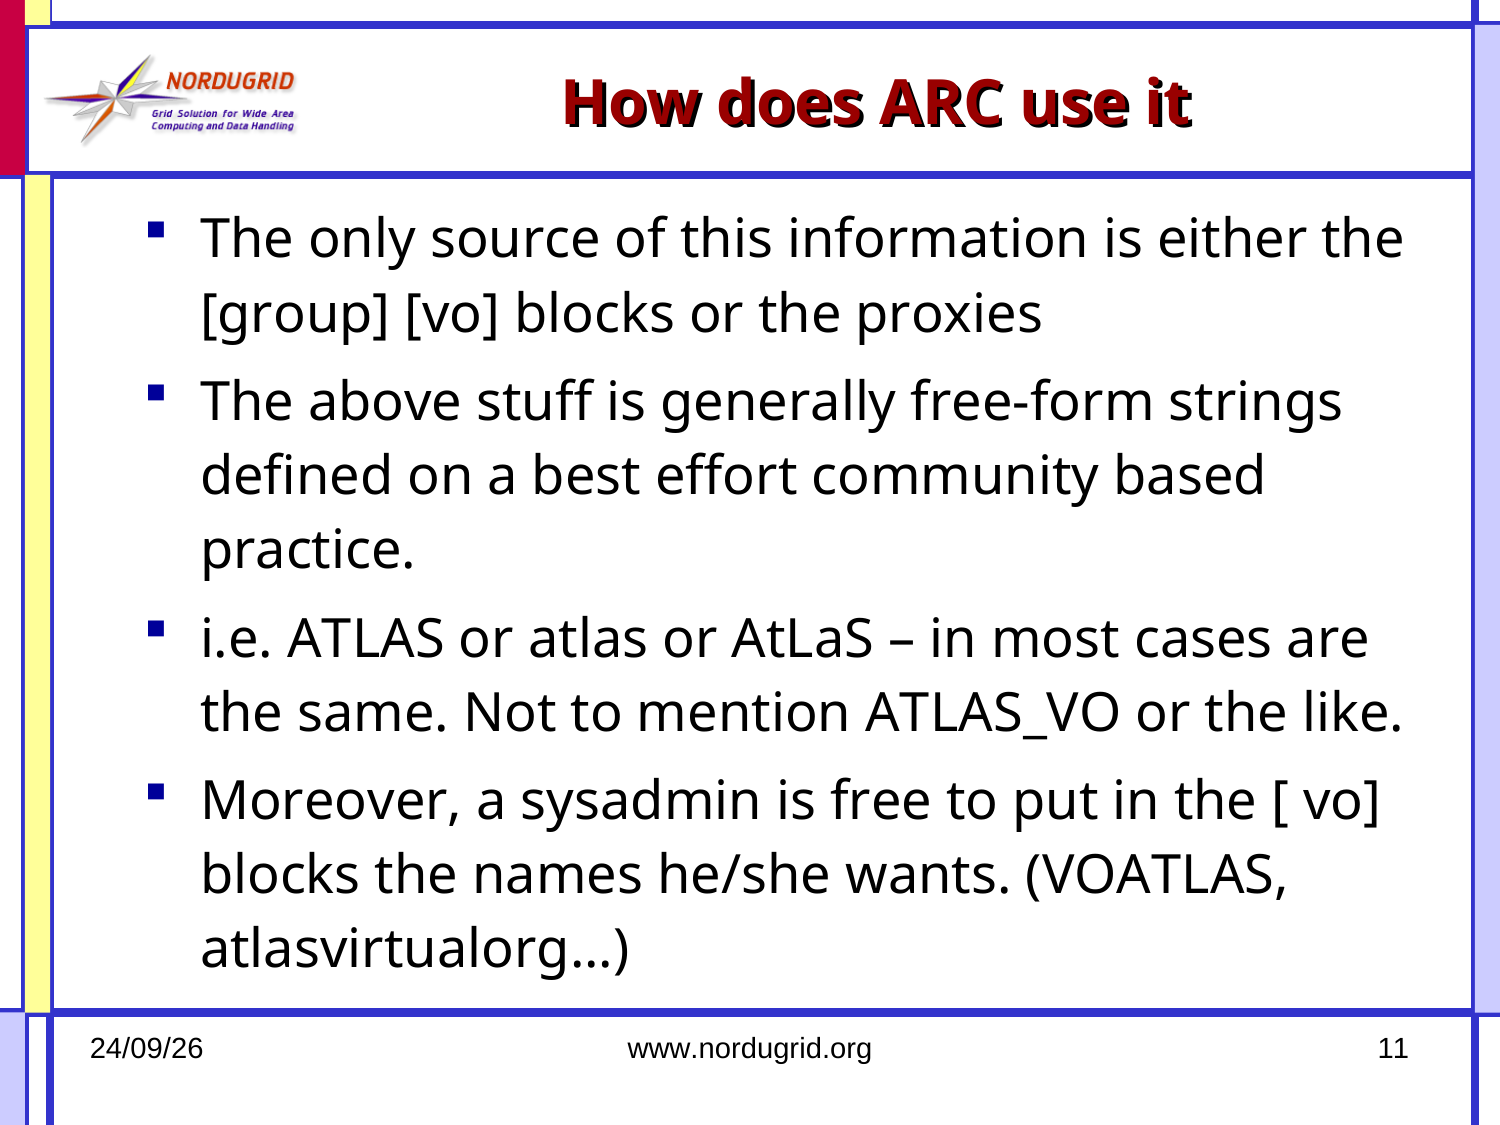

# How does ARC use it
The only source of this information is either the [group] [vo] blocks or the proxies
The above stuff is generally free-form strings defined on a best effort community based practice.
i.e. ATLAS or atlas or AtLaS – in most cases are the same. Not to mention ATLAS_VO or the like.
Moreover, a sysadmin is free to put in the [ vo] blocks the names he/she wants. (VOATLAS, atlasvirtualorg...)
www.nordugrid.org
11